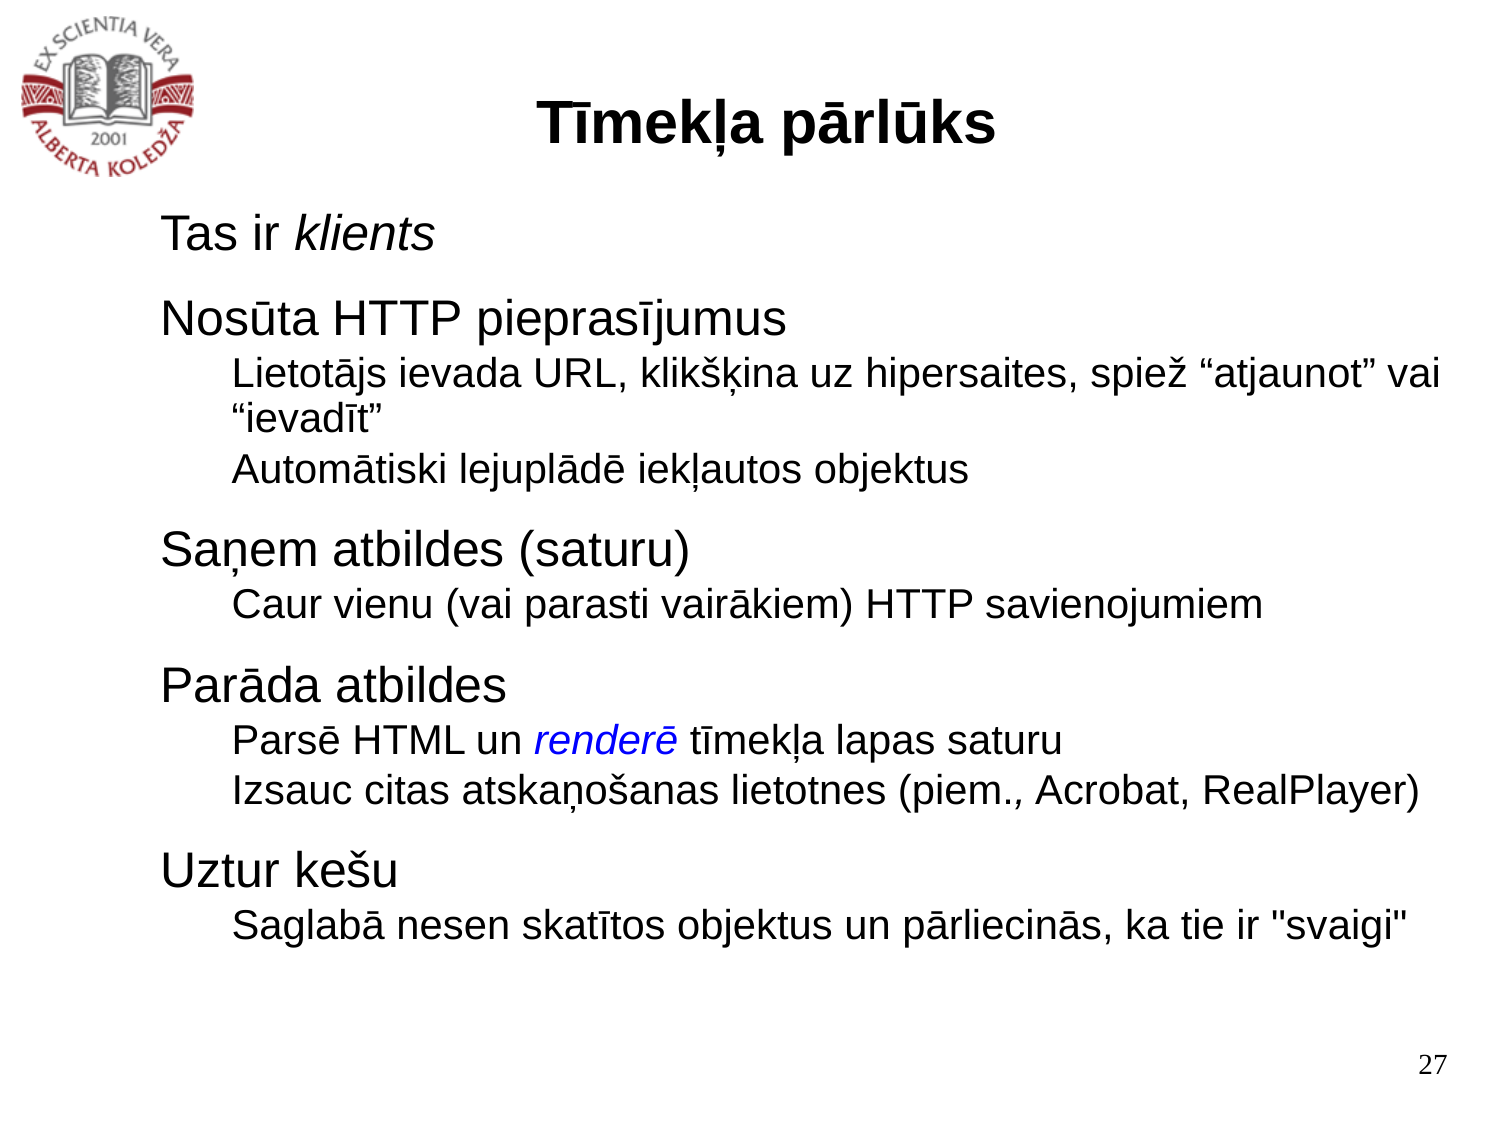

# Tīmekļa pārlūks
Tas ir klients
Nosūta HTTP pieprasījumus
Lietotājs ievada URL, klikšķina uz hipersaites, spiež “atjaunot” vai “ievadīt”
Automātiski lejuplādē iekļautos objektus
Saņem atbildes (saturu)
Caur vienu (vai parasti vairākiem) HTTP savienojumiem
Parāda atbildes
Parsē HTML un renderē tīmekļa lapas saturu
Izsauc citas atskaņošanas lietotnes (piem., Acrobat, RealPlayer)
Uztur kešu
Saglabā nesen skatītos objektus un pārliecinās, ka tie ir "svaigi"